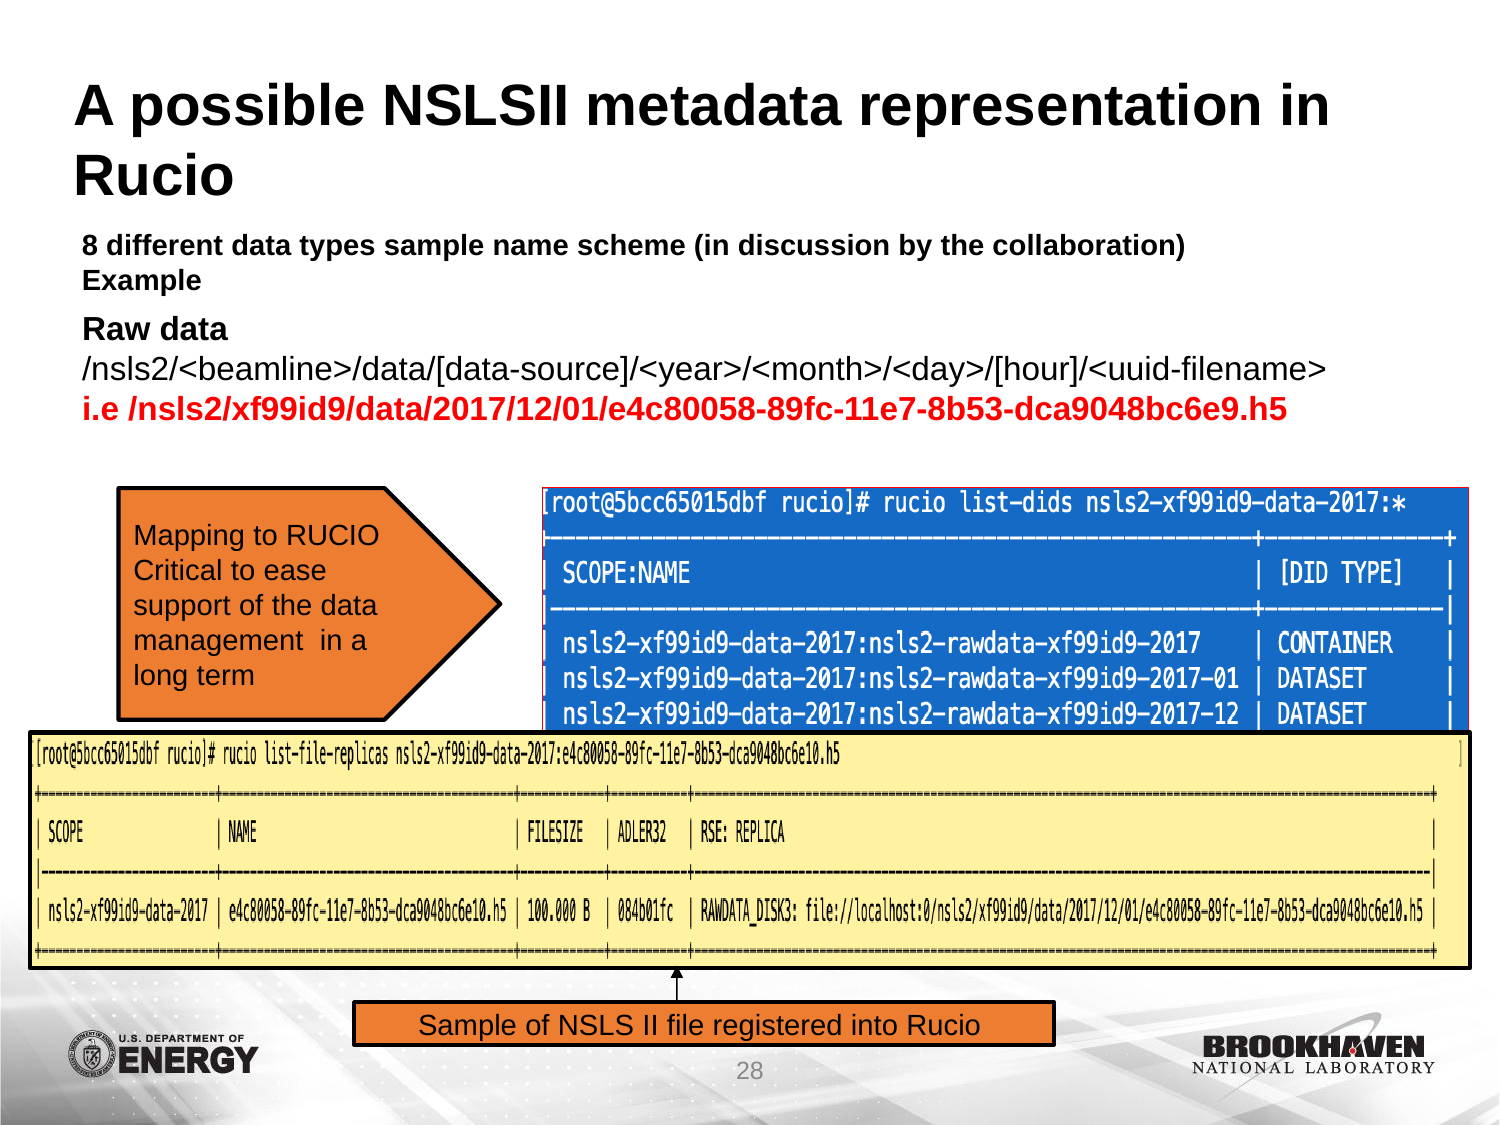

A possible NSLSII metadata representation in Rucio
8 different data types sample name scheme (in discussion by the collaboration)
Example
Raw data
/nsls2/<beamline>/data/[data-source]/<year>/<month>/<day>/[hour]/<uuid-filename>
i.e /nsls2/xf99id9/data/2017/12/01/e4c80058-89fc-11e7-8b53-dca9048bc6e9.h5
Mapping to RUCIO
Critical to ease support of the data management in a long term
Sample of NSLS II file registered into Rucio